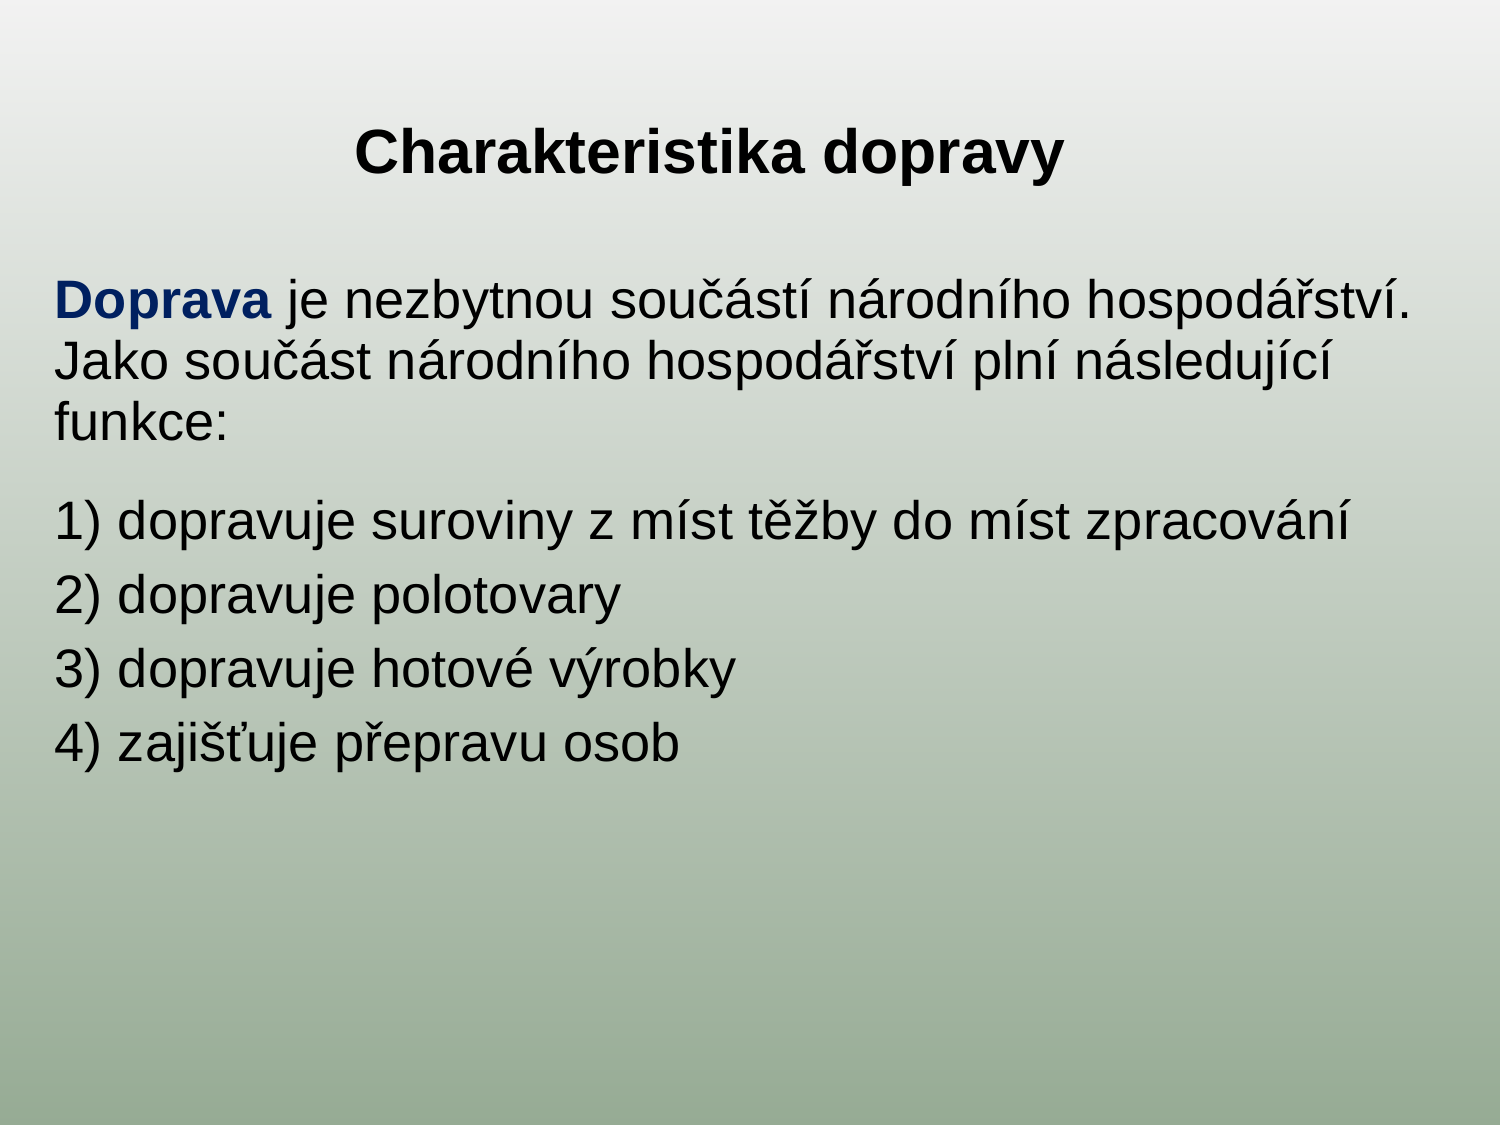

# Charakteristika dopravy
Doprava je nezbytnou součástí národního hospodářství. Jako součást národního hospodářství plní následující funkce:
1) dopravuje suroviny z míst těžby do míst zpracování
2) dopravuje polotovary
3) dopravuje hotové výrobky
4) zajišťuje přepravu osob